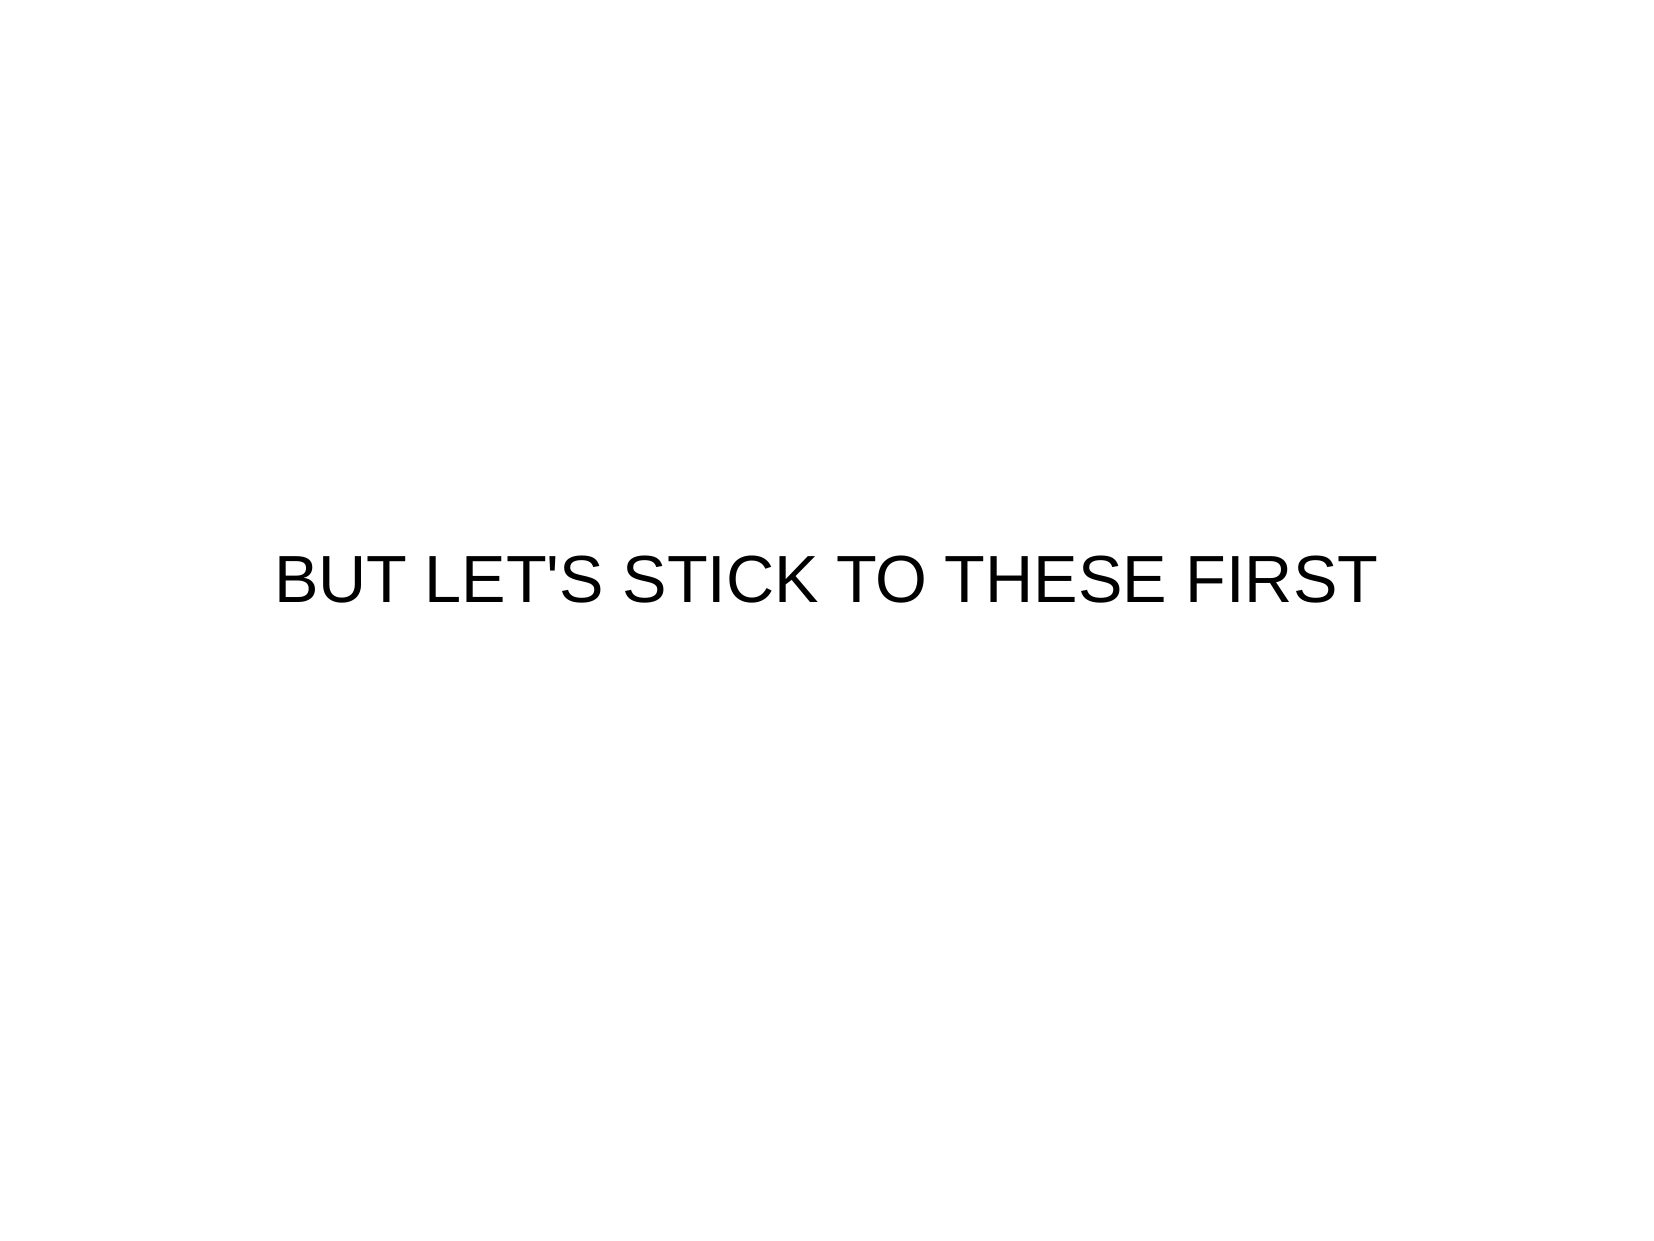

# BUT LET'S STICK TO THESE FIRST